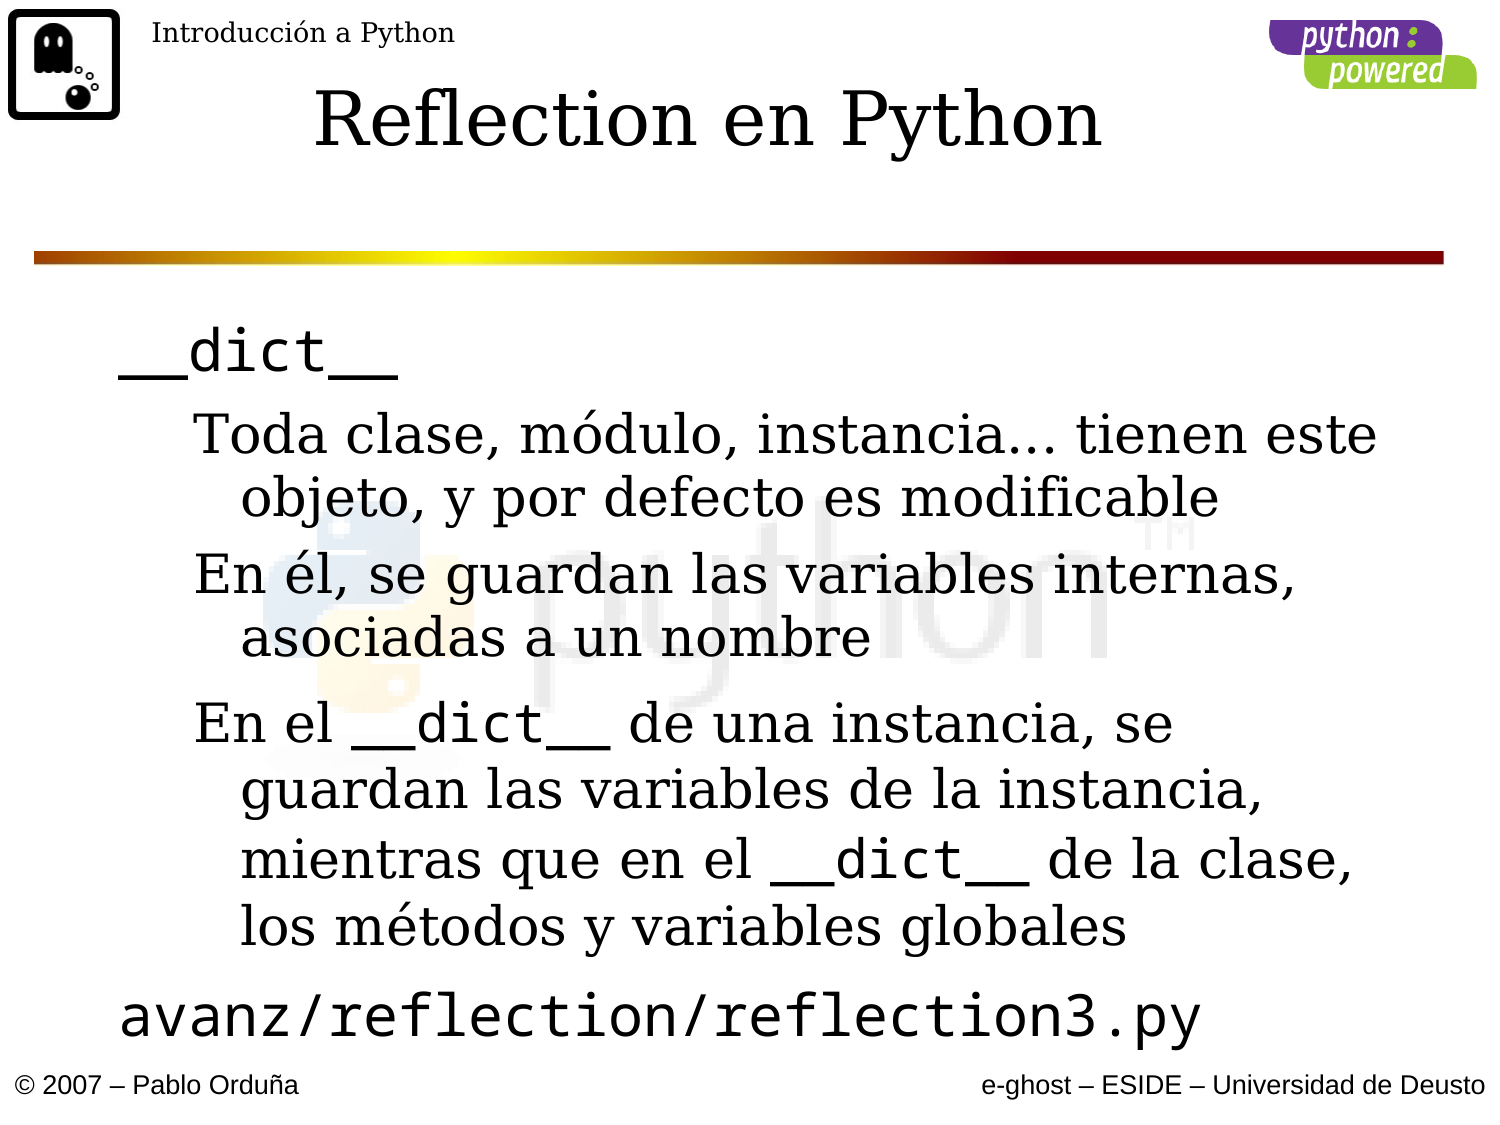

# Reflection en Python
__dict__
Toda clase, módulo, instancia... tienen este objeto, y por defecto es modificable
En él, se guardan las variables internas, asociadas a un nombre
En el __dict__ de una instancia, se guardan las variables de la instancia, mientras que en el __dict__ de la clase, los métodos y variables globales
avanz/reflection/reflection3.py